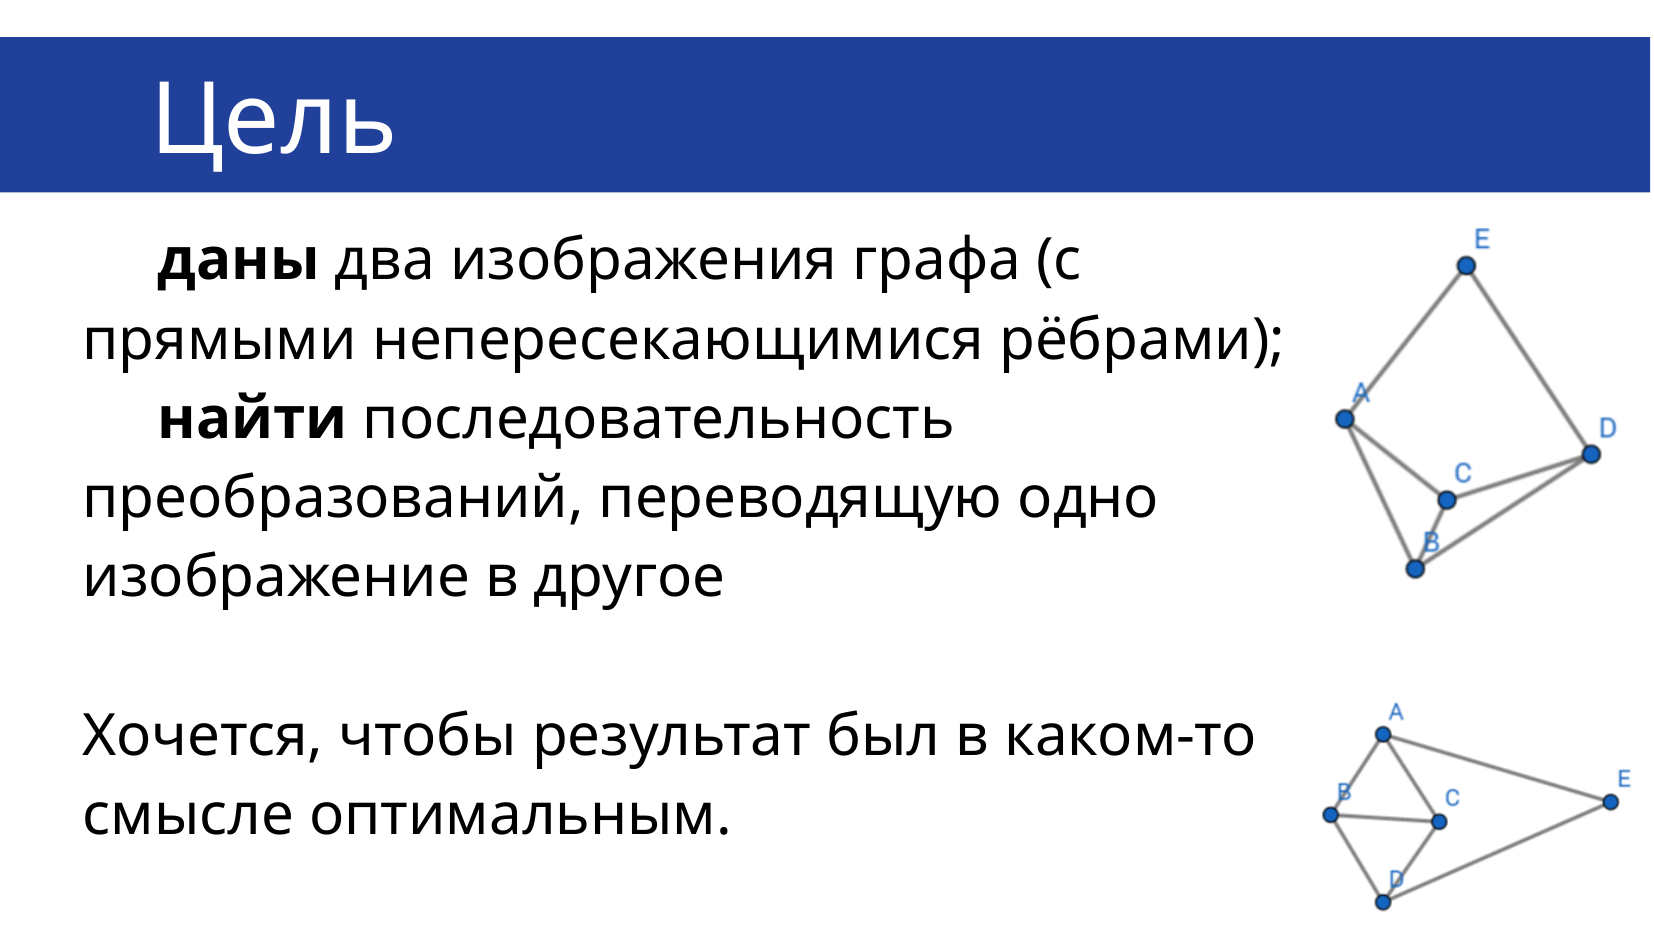

# Цель
	даны два изображения графа (с прямыми непересекающимися рёбрами);
	найти последовательность преобразований, переводящую одно изображение в другое
Хочется, чтобы результат был в каком-то смысле оптимальным.